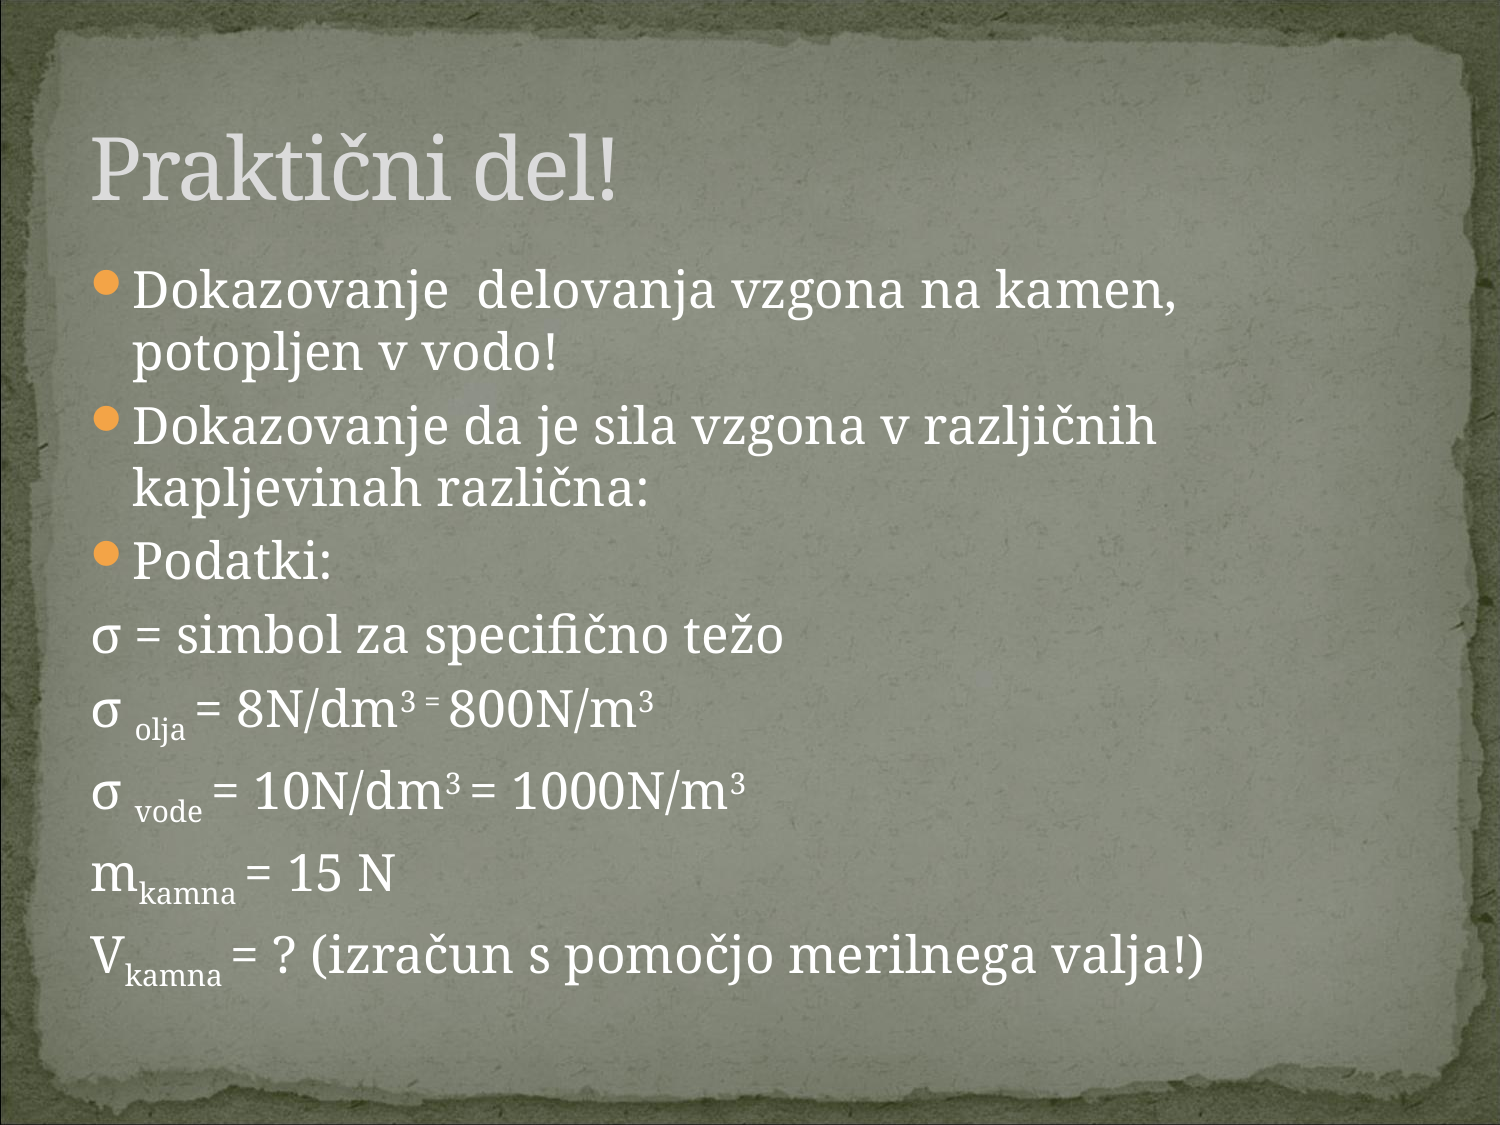

Praktični del!
# Dokazovanje delovanja vzgona na kamen, potopljen v vodo!
Dokazovanje da je sila vzgona v razljičnih kapljevinah različna:
Podatki:
σ = simbol za specifično težo
σ olja = 8N/dm3 = 800N/m3
σ vode = 10N/dm3 = 1000N/m3
mkamna = 15 N
Vkamna = ? (izračun s pomočjo merilnega valja!)